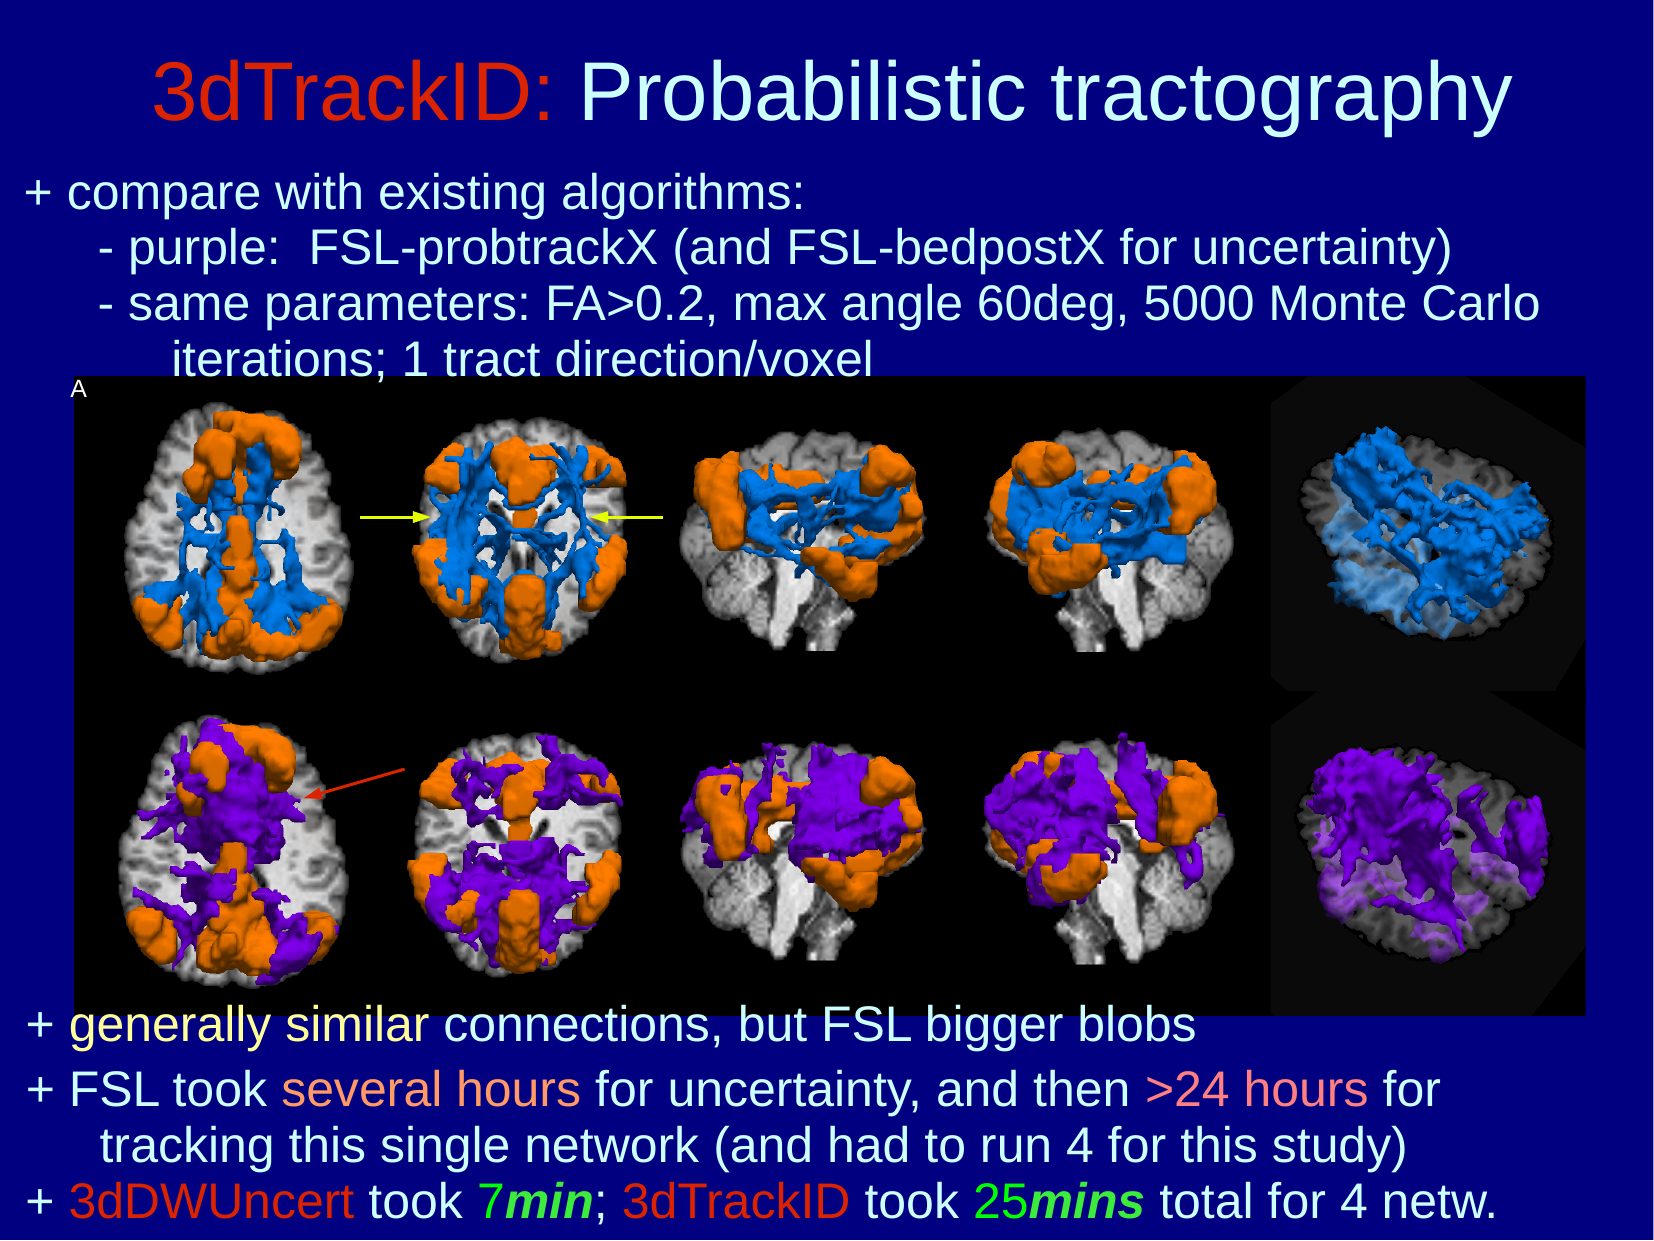

# 3dTrackID: Probabilistic tractography
+ compare with existing algorithms:
	- purple: FSL-probtrackX (and FSL-bedpostX for uncertainty)
	- same parameters: FA>0.2, max angle 60deg, 5000 Monte Carlo
		iterations; 1 tract direction/voxel
A
+ generally similar connections, but FSL bigger blobs
+ FSL took several hours for uncertainty, and then >24 hours for
	tracking this single network (and had to run 4 for this study)
+ 3dDWUncert took 7min; 3dTrackID took 25mins total for 4 netw.